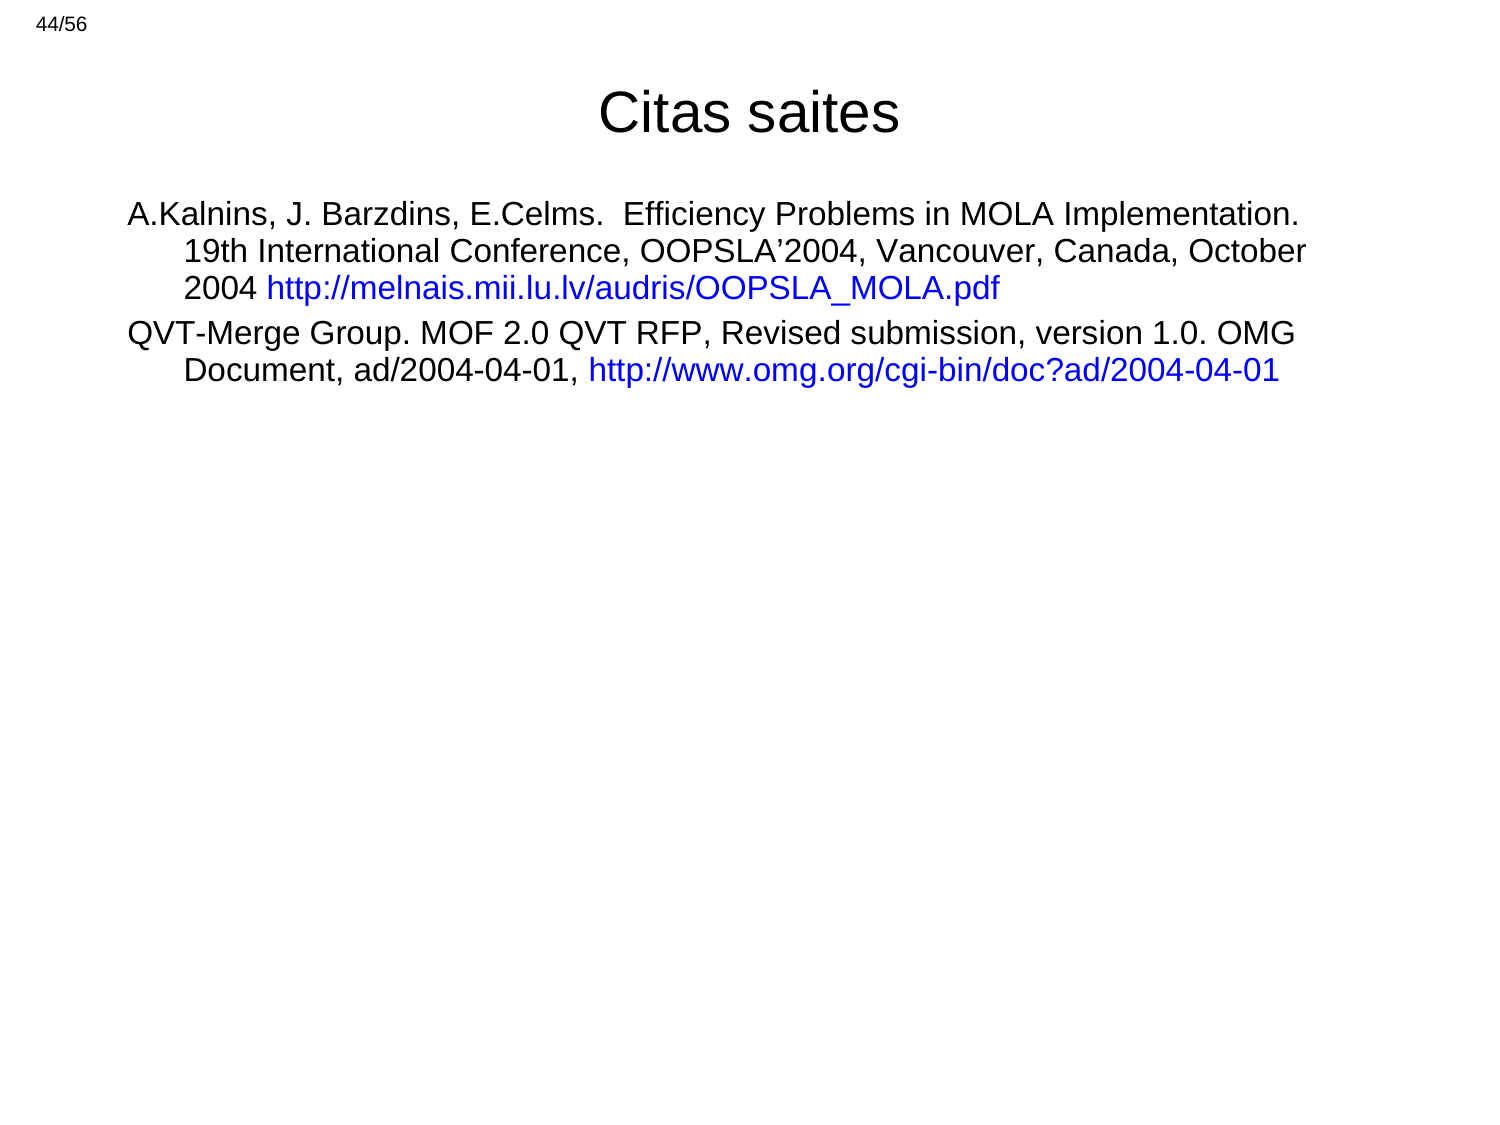

44
# Citas saites
A.Kalnins, J. Barzdins, E.Celms. Efficiency Problems in MOLA Implementation. 19th International Conference, OOPSLA’2004, Vancouver, Canada, October 2004 http://melnais.mii.lu.lv/audris/OOPSLA_MOLA.pdf
QVT-Merge Group. MOF 2.0 QVT RFP, Revised submission, version 1.0. OMG Document, ad/2004-04-01, http://www.omg.org/cgi-bin/doc?ad/2004-04-01